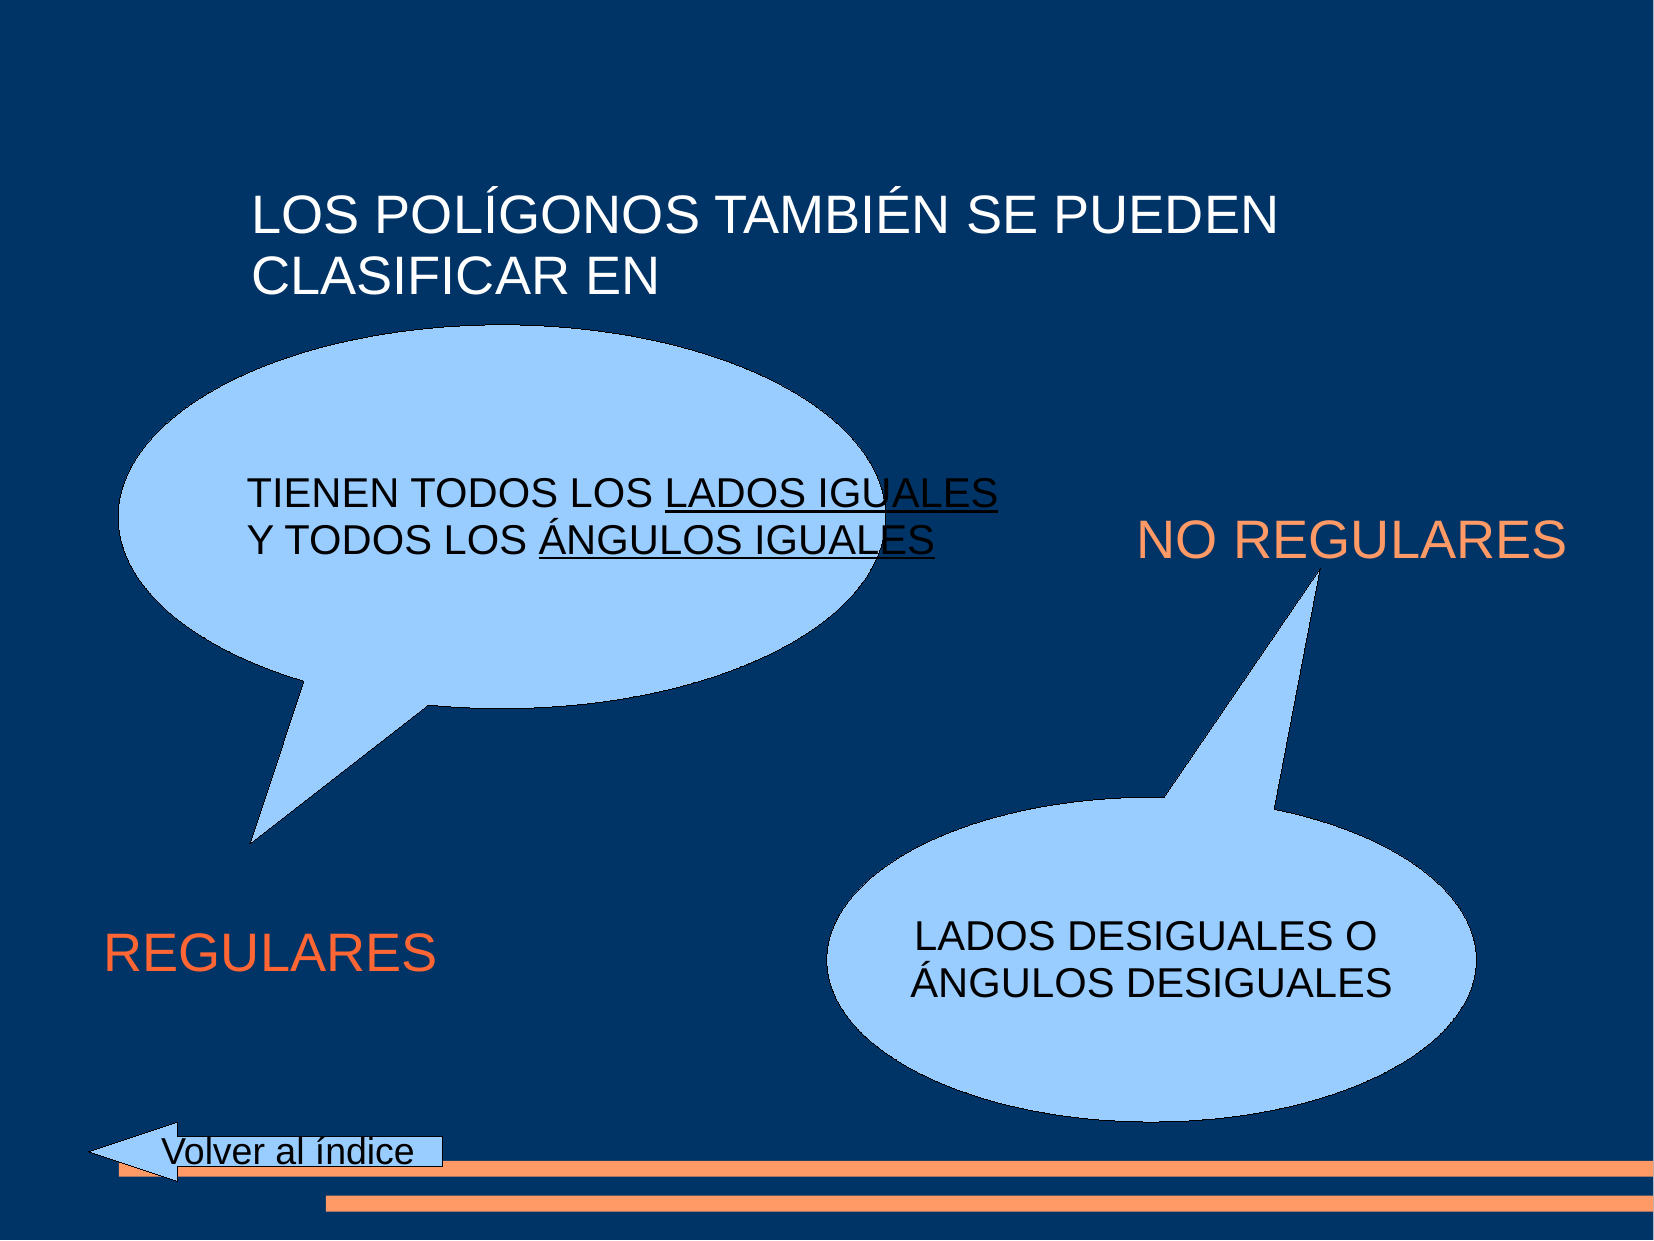

LOS POLÍGONOS TAMBIÉN SE PUEDEN CLASIFICAR EN
TIENEN TODOS LOS LADOS IGUALES
Y TODOS LOS ÁNGULOS IGUALES
NO REGULARES
LADOS DESIGUALES O
ÁNGULOS DESIGUALES
REGULARES
Volver al índice